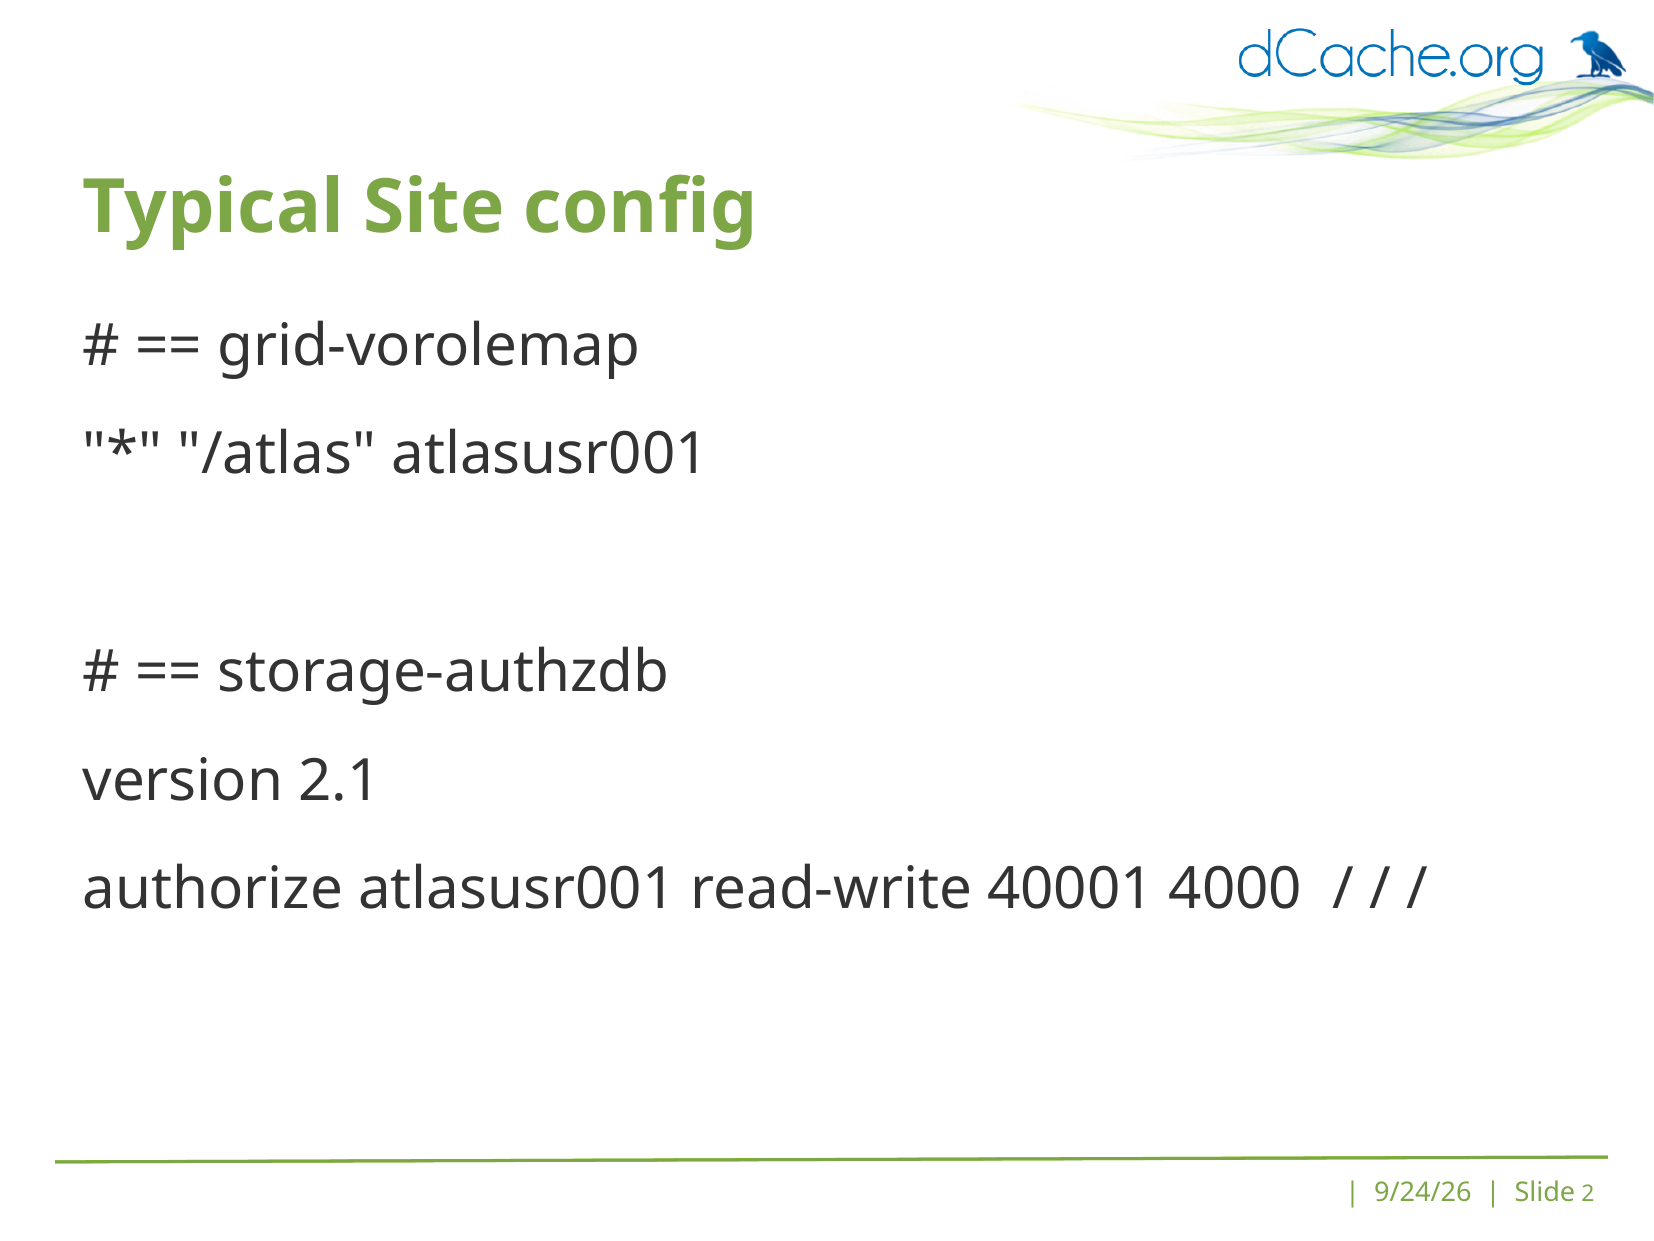

# Typical Site config
# == grid-vorolemap
"*" "/atlas" atlasusr001
# == storage-authzdb
version 2.1
authorize atlasusr001 read-write 40001 4000 / / /
2